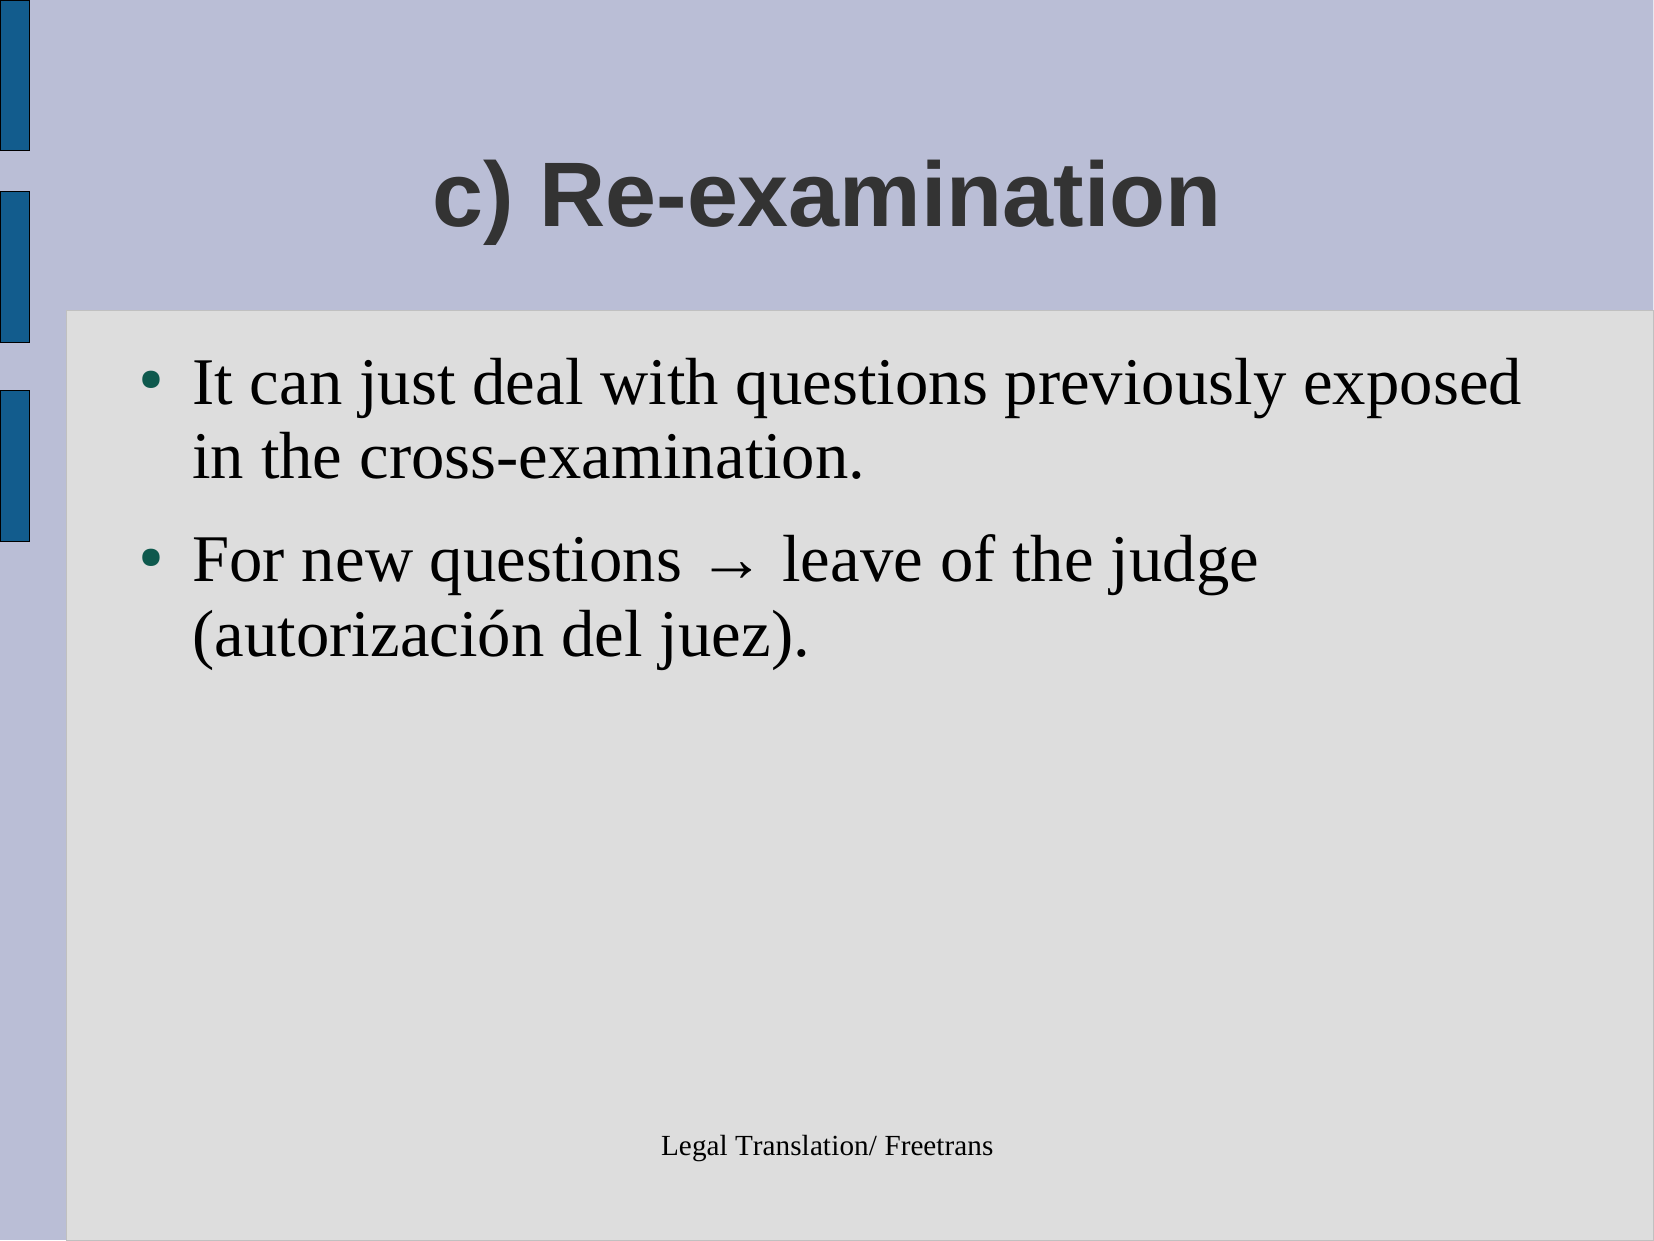

# c) Re-examination
It can just deal with questions previously exposed in the cross-examination.
For new questions → leave of the judge (autorización del juez).
Legal Translation/ Freetrans